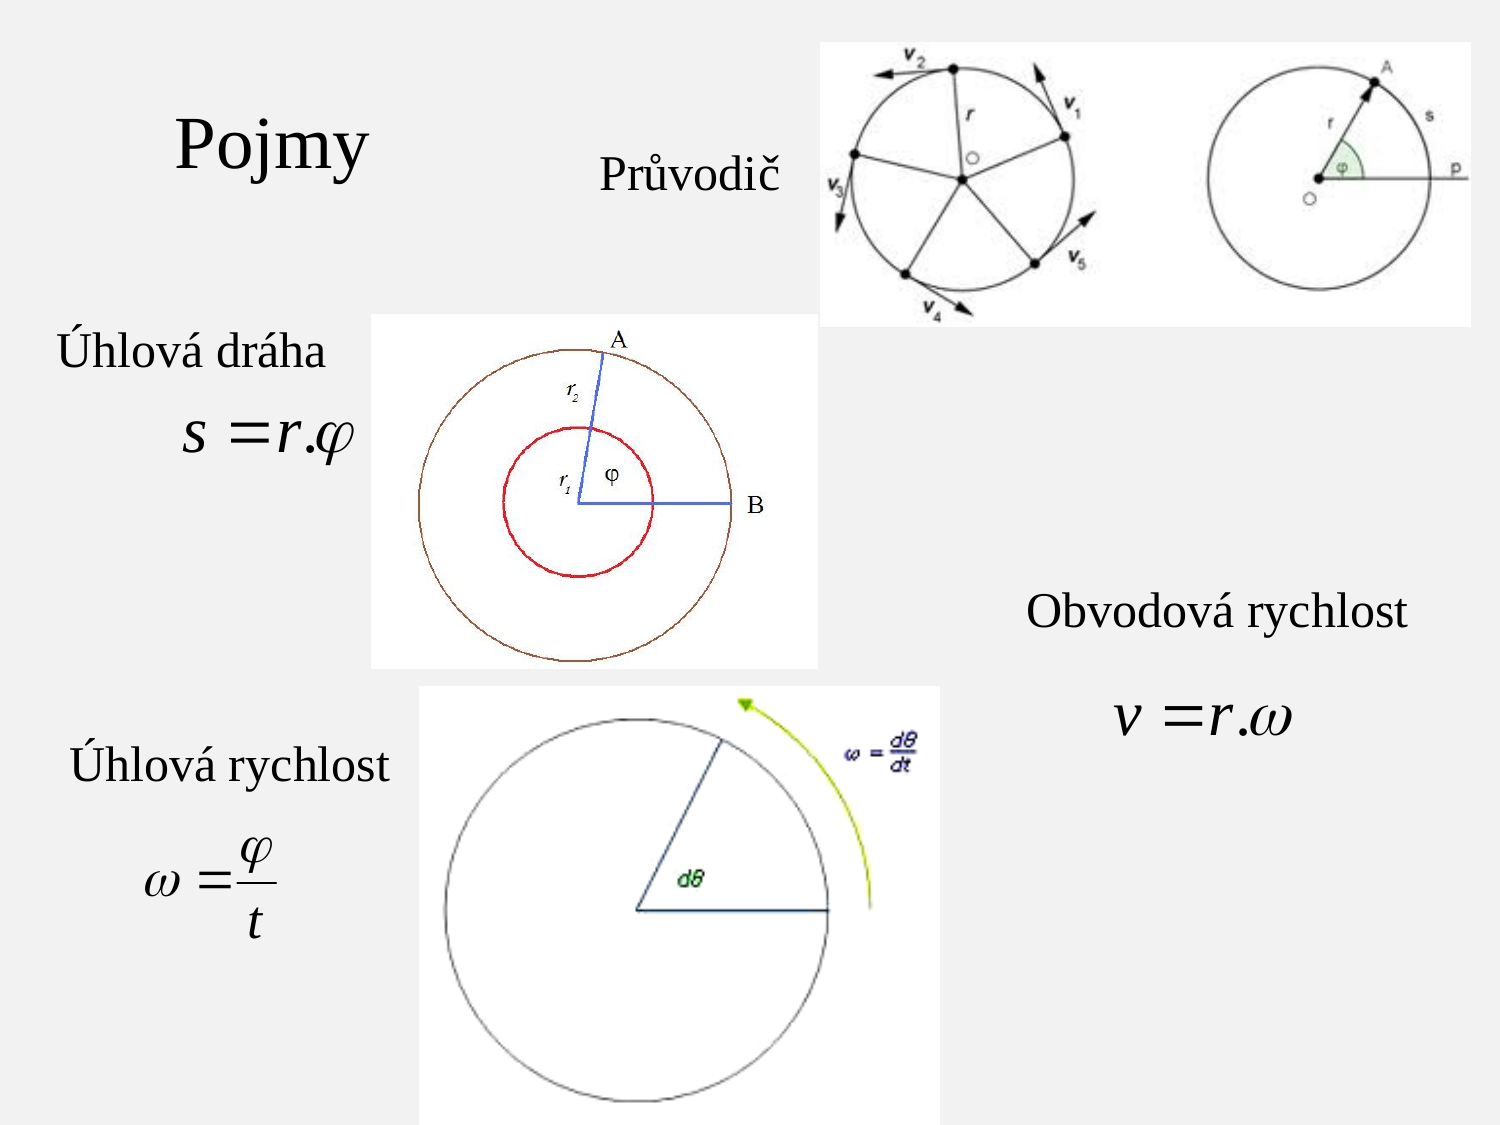

Pojmy
Průvodič
Úhlová dráha
Obvodová rychlost
Úhlová rychlost